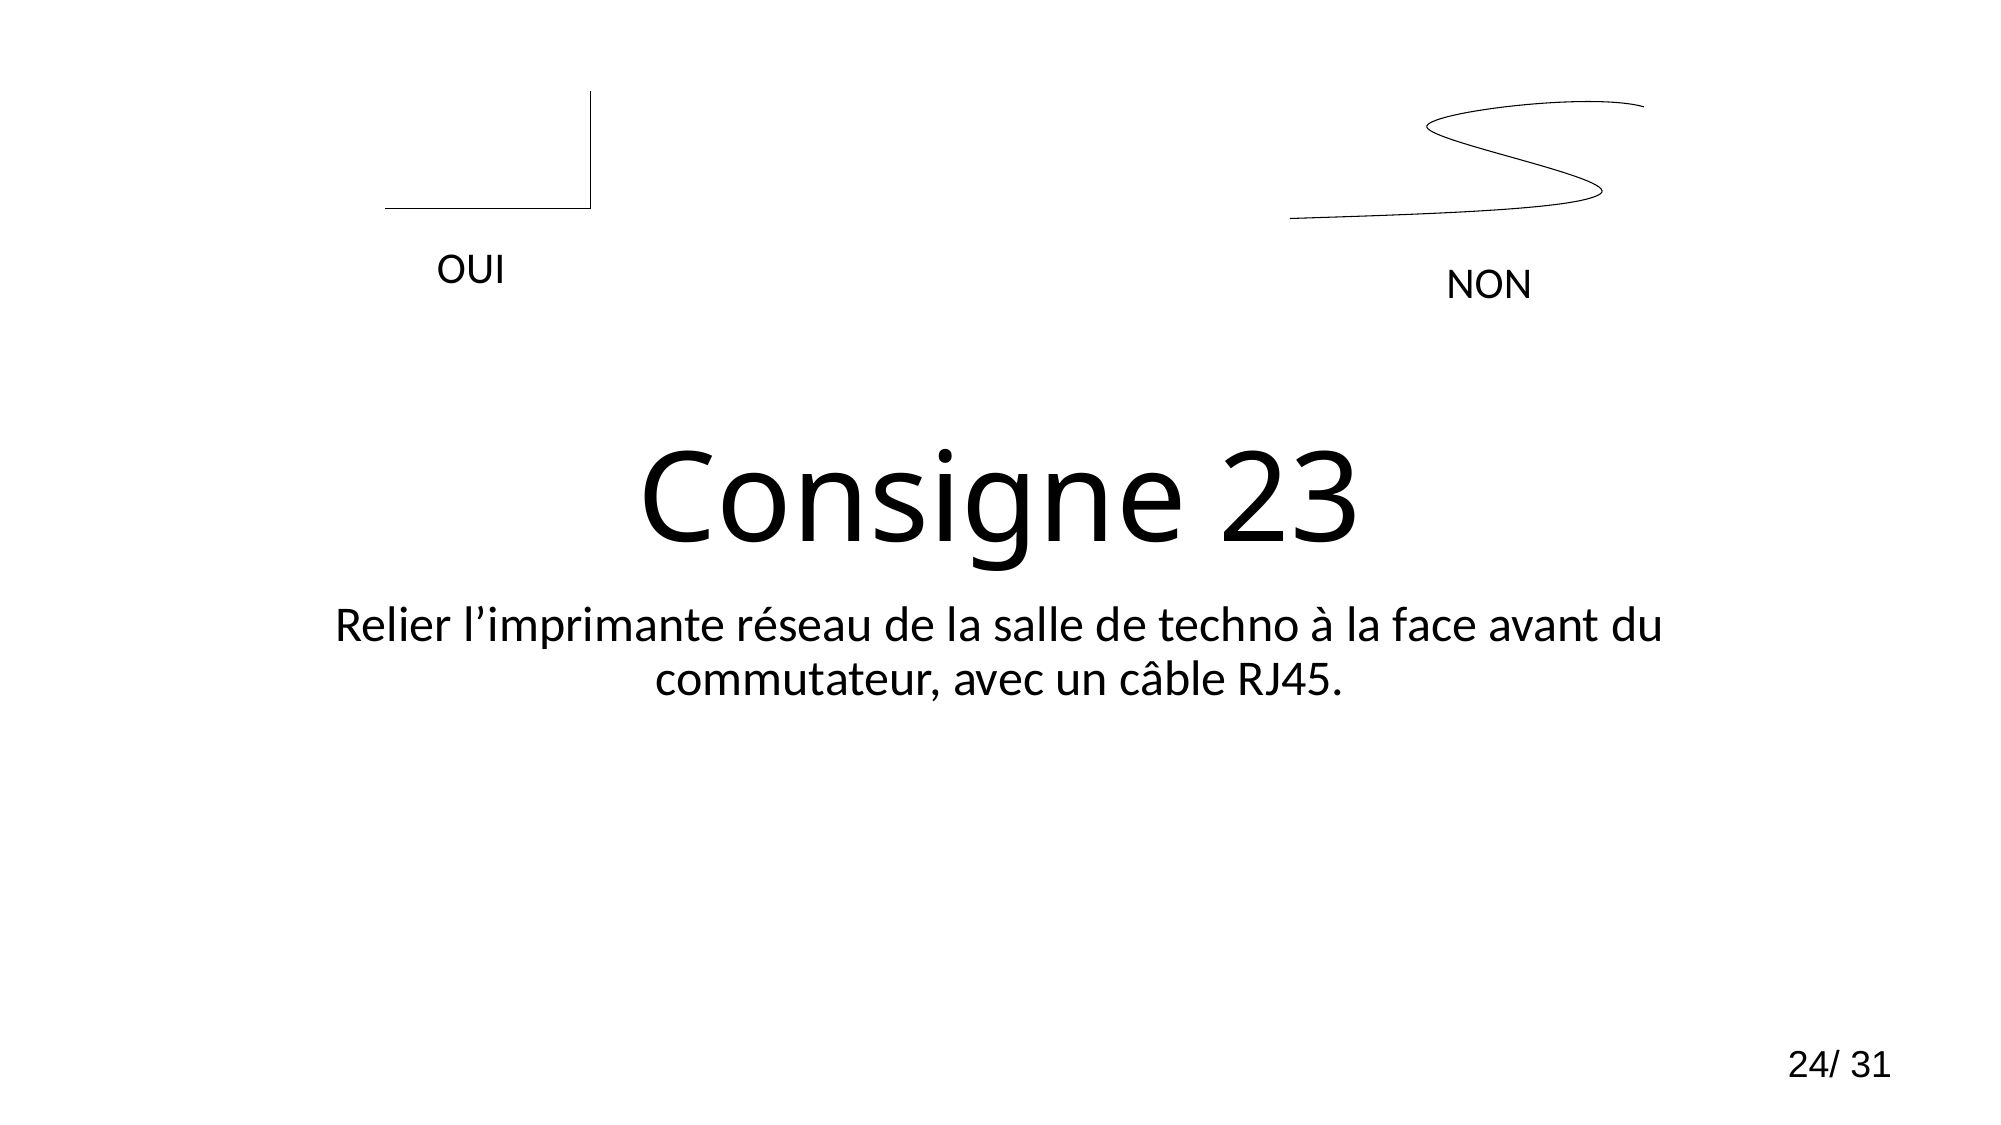

# Consigne 23
OUI
NON
Relier l’imprimante réseau de la salle de techno à la face avant du commutateur, avec un câble RJ45.